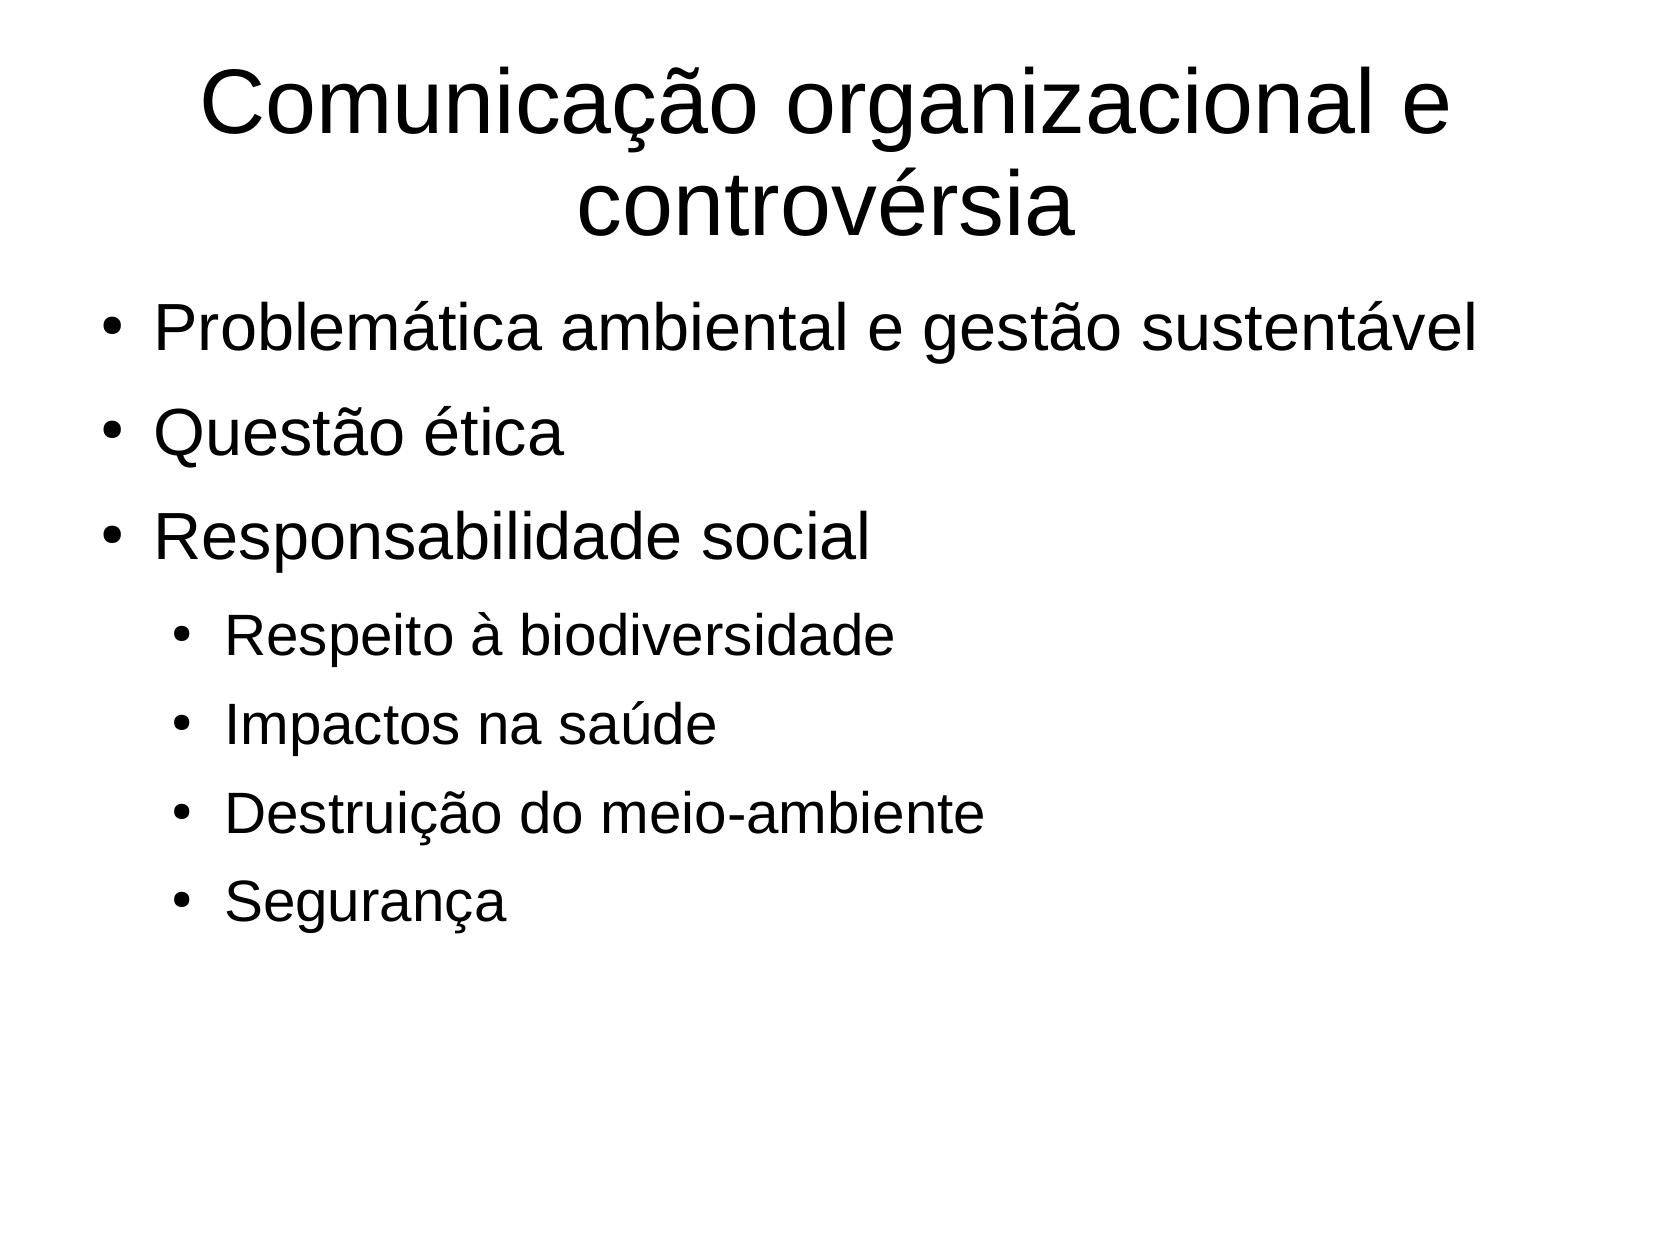

# Comunicação organizacional e controvérsia
Problemática ambiental e gestão sustentável
Questão ética
Responsabilidade social
Respeito à biodiversidade
Impactos na saúde
Destruição do meio-ambiente
Segurança